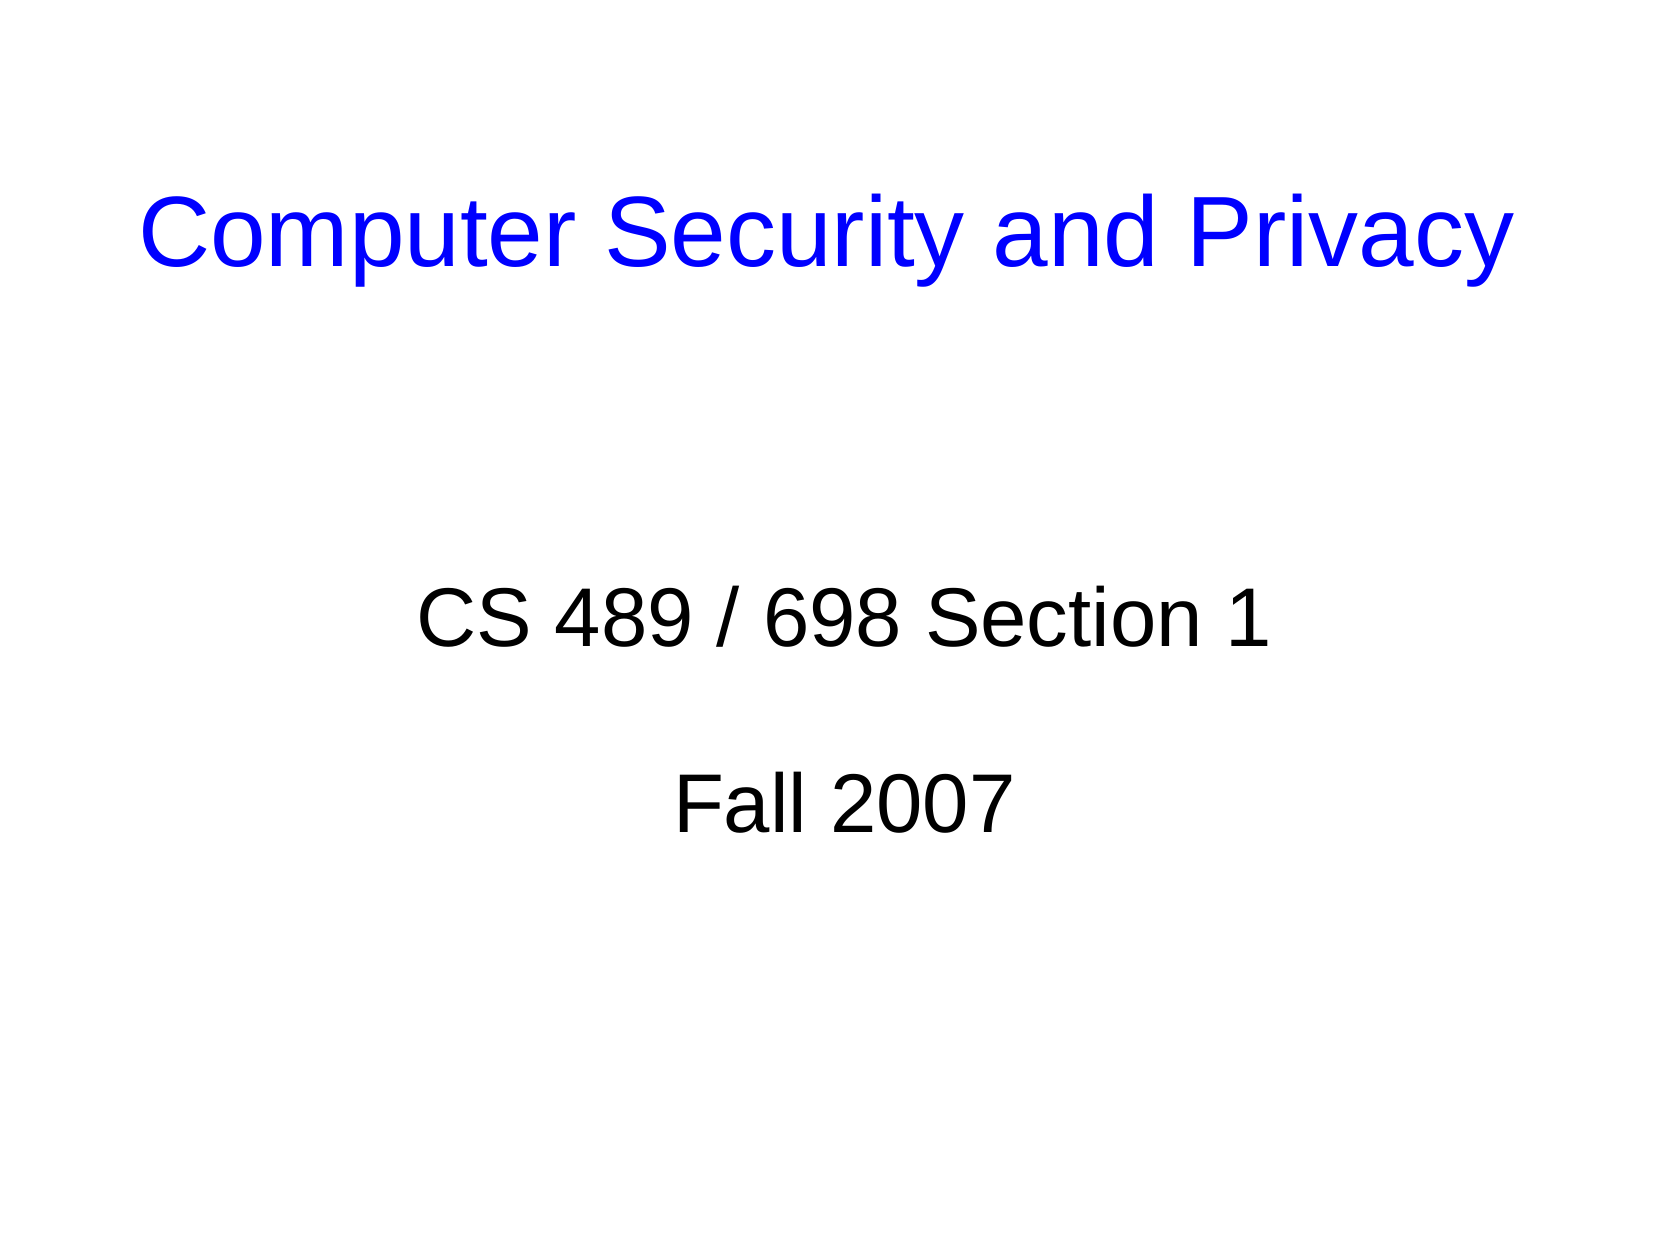

# Computer Security and Privacy
CS 489 / 698 Section 1
Fall 2007